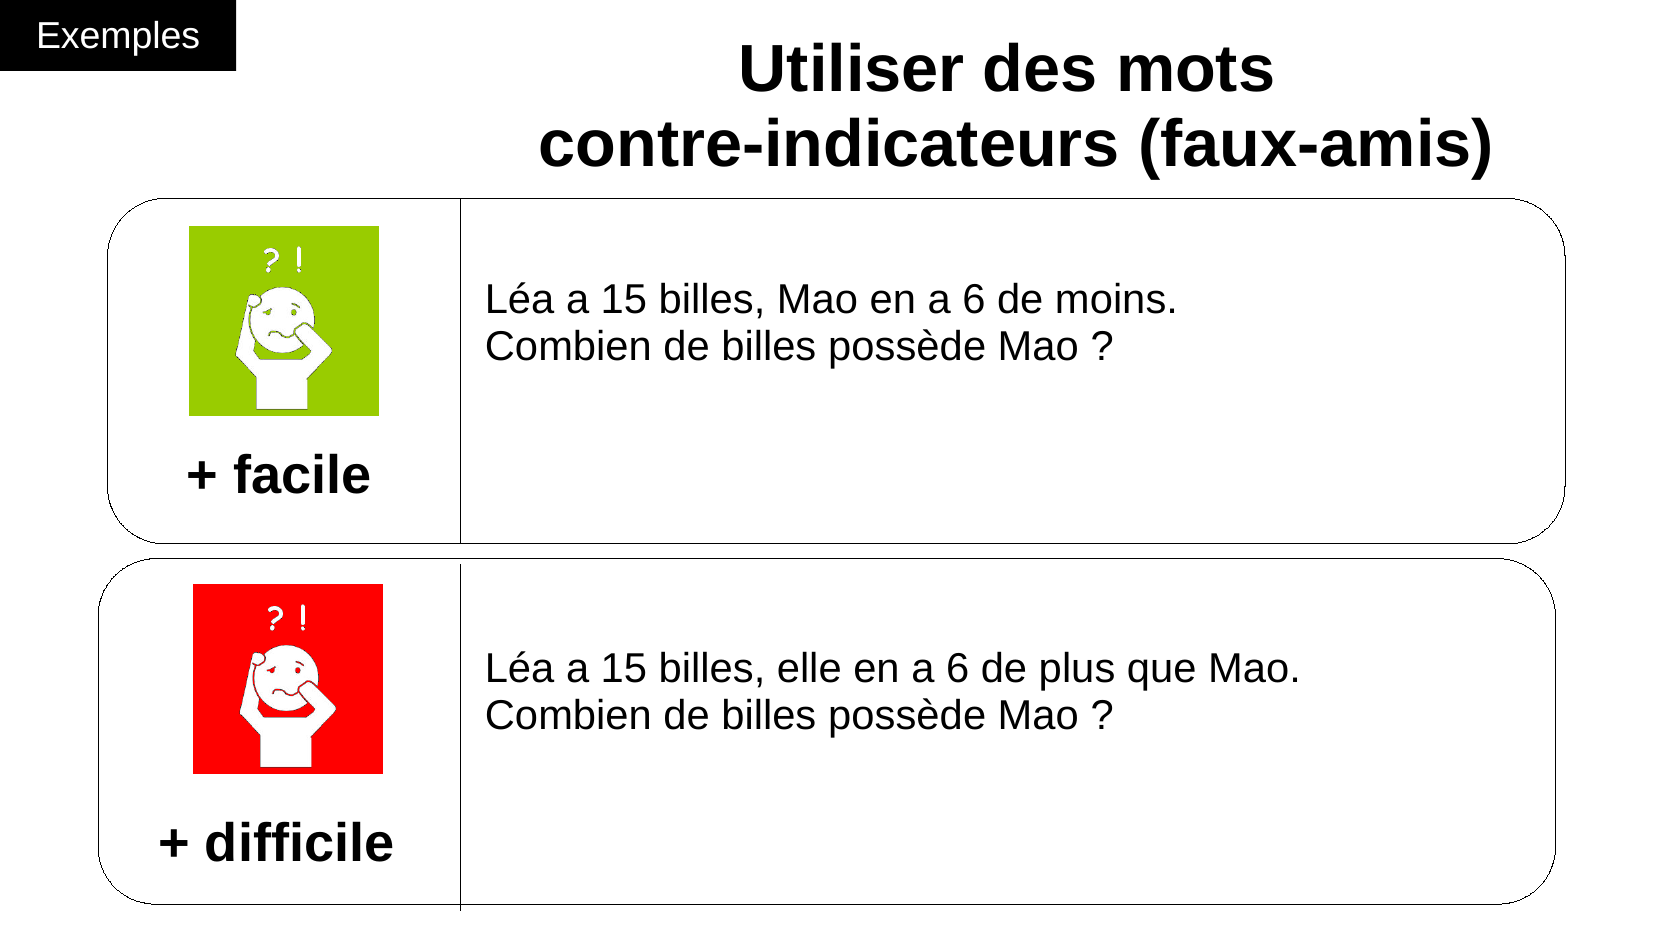

Exemples
Utiliser des mots
contre-indicateurs (faux-amis)
Léa a 15 billes, Mao en a 6 de moins.
Combien de billes possède Mao ?
+ facile
Léa a 15 billes, elle en a 6 de plus que Mao.
Combien de billes possède Mao ?
+ difficile